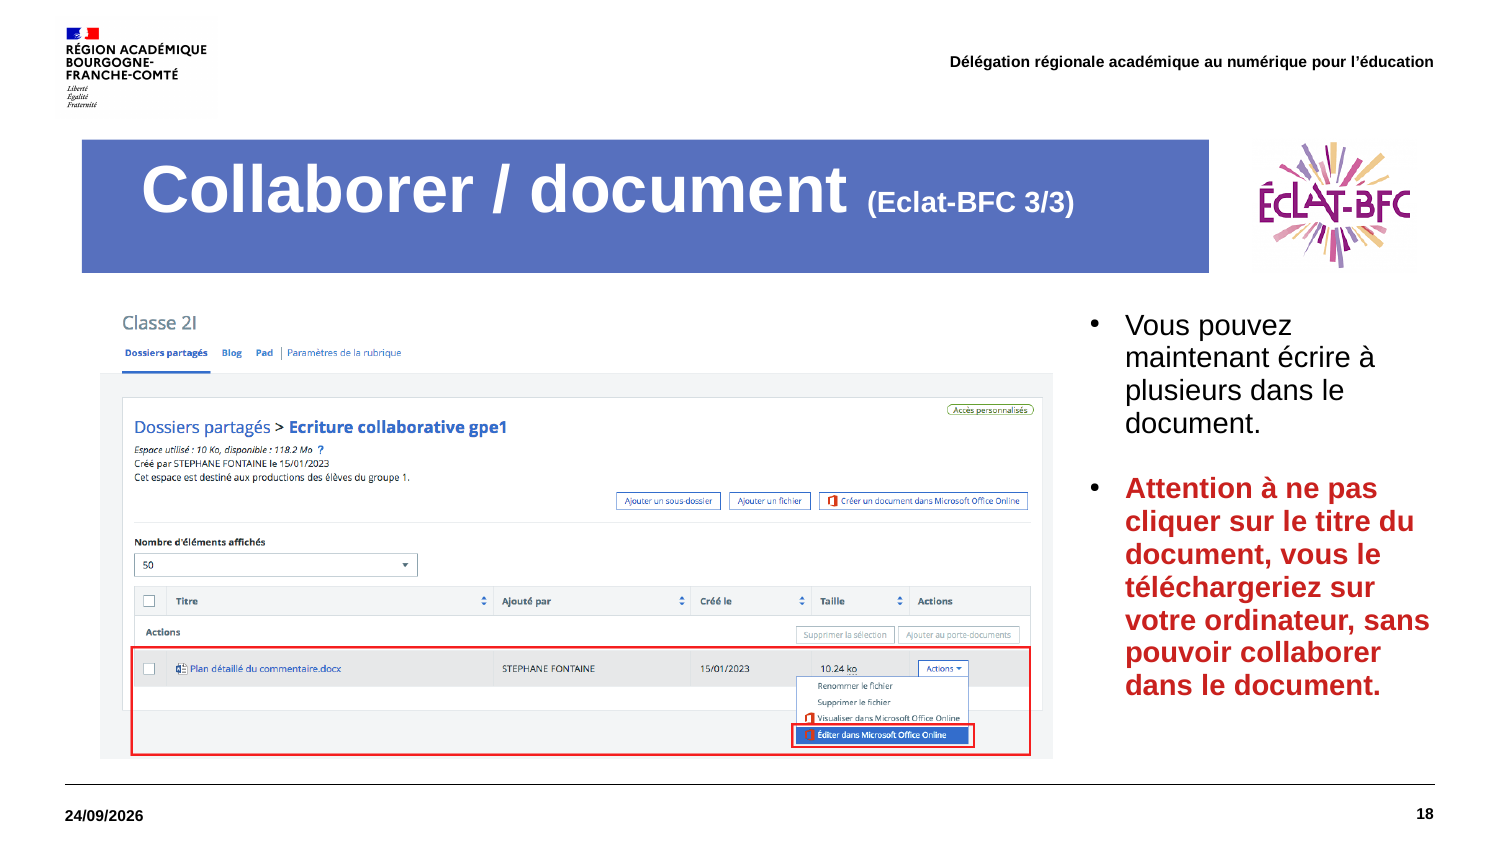

Délégation régionale académique au numérique pour l’éducation
Collaborer / document (Eclat-BFC 3/3)
Vous pouvez maintenant écrire à plusieurs dans le document.
Attention à ne pas cliquer sur le titre du document, vous le téléchargeriez sur votre ordinateur, sans pouvoir collaborer dans le document.